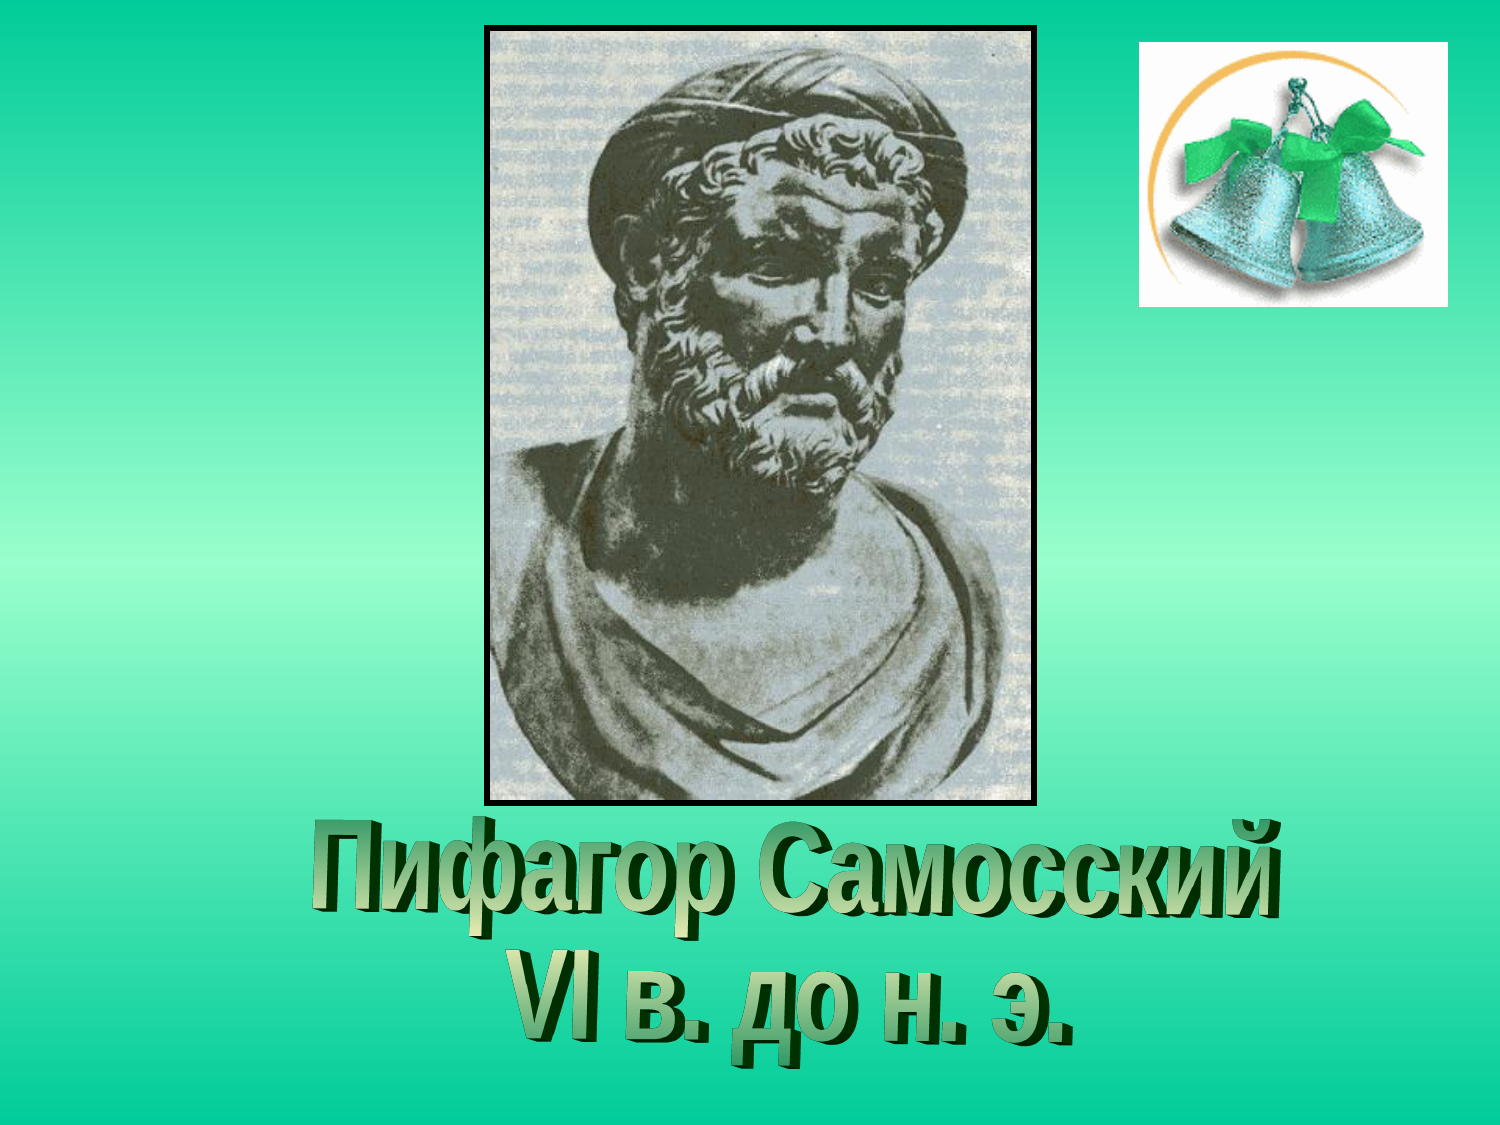

Пифагор Самосский
VI в. до н. э.